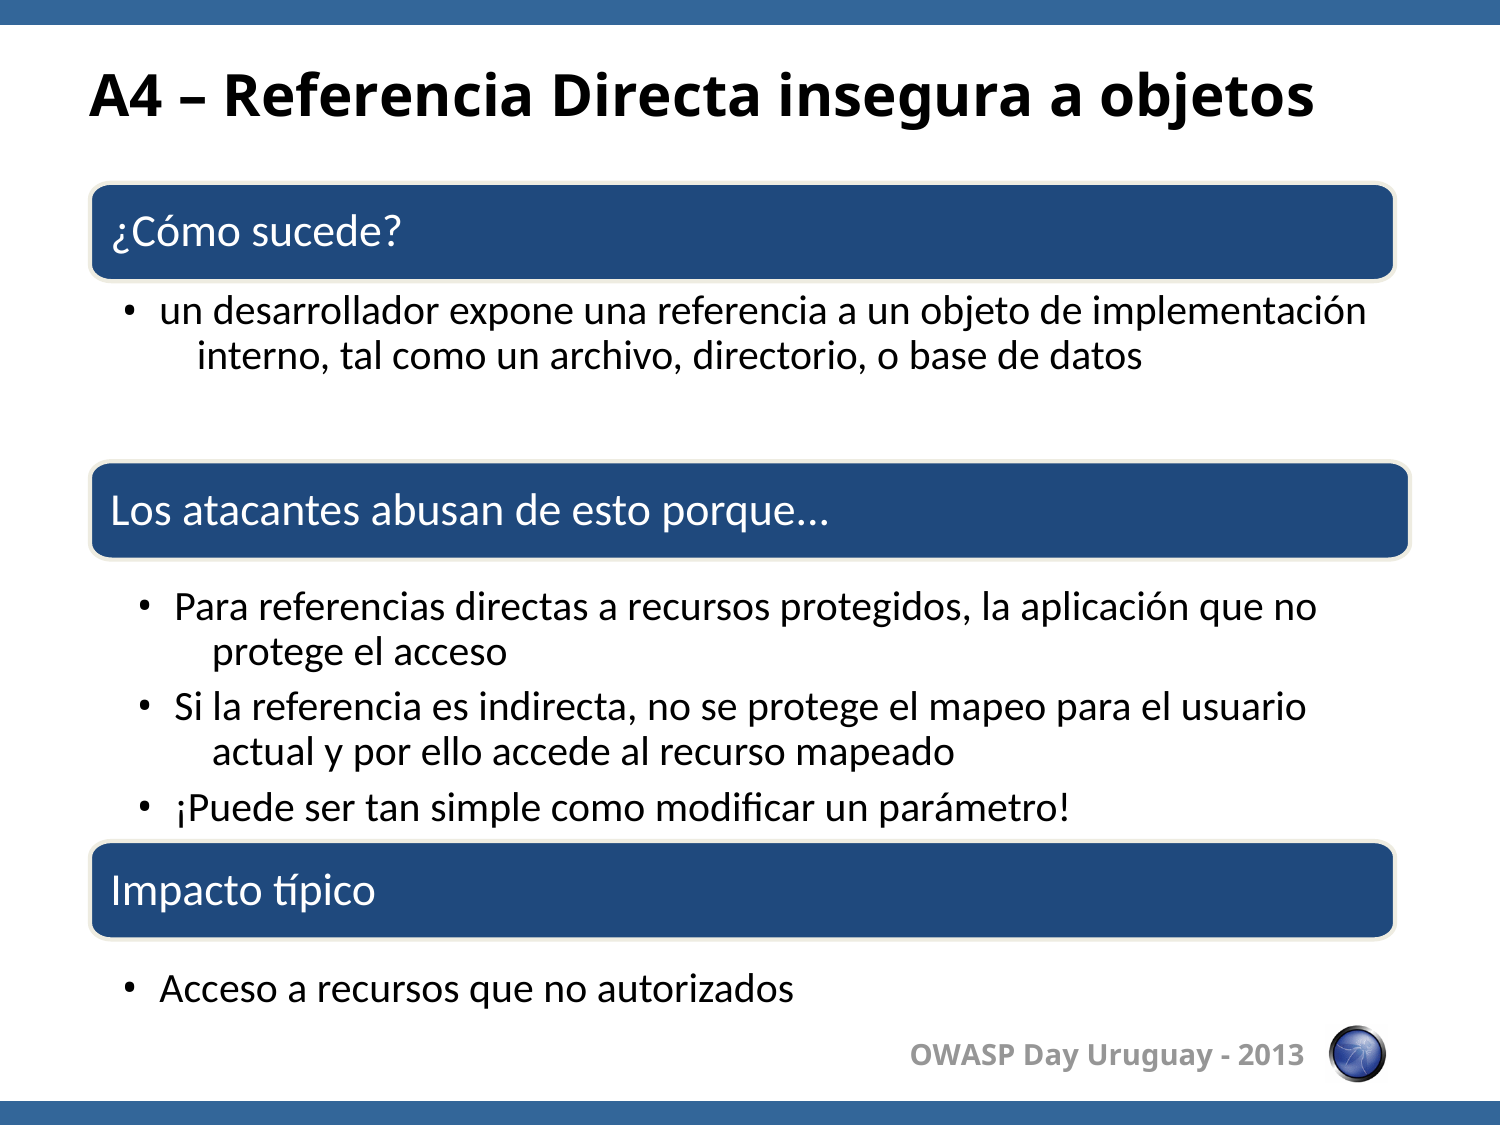

# A4 – Referencia Directa insegura a objetos
¿Cómo sucede?
un desarrollador expone una referencia a un objeto de implementación interno, tal como un archivo, directorio, o base de datos
Los atacantes abusan de esto porque...
Para referencias directas a recursos protegidos, la aplicación que no protege el acceso
Si la referencia es indirecta, no se protege el mapeo para el usuario actual y por ello accede al recurso mapeado
¡Puede ser tan simple como modificar un parámetro!
Impacto típico
Acceso a recursos que no autorizados